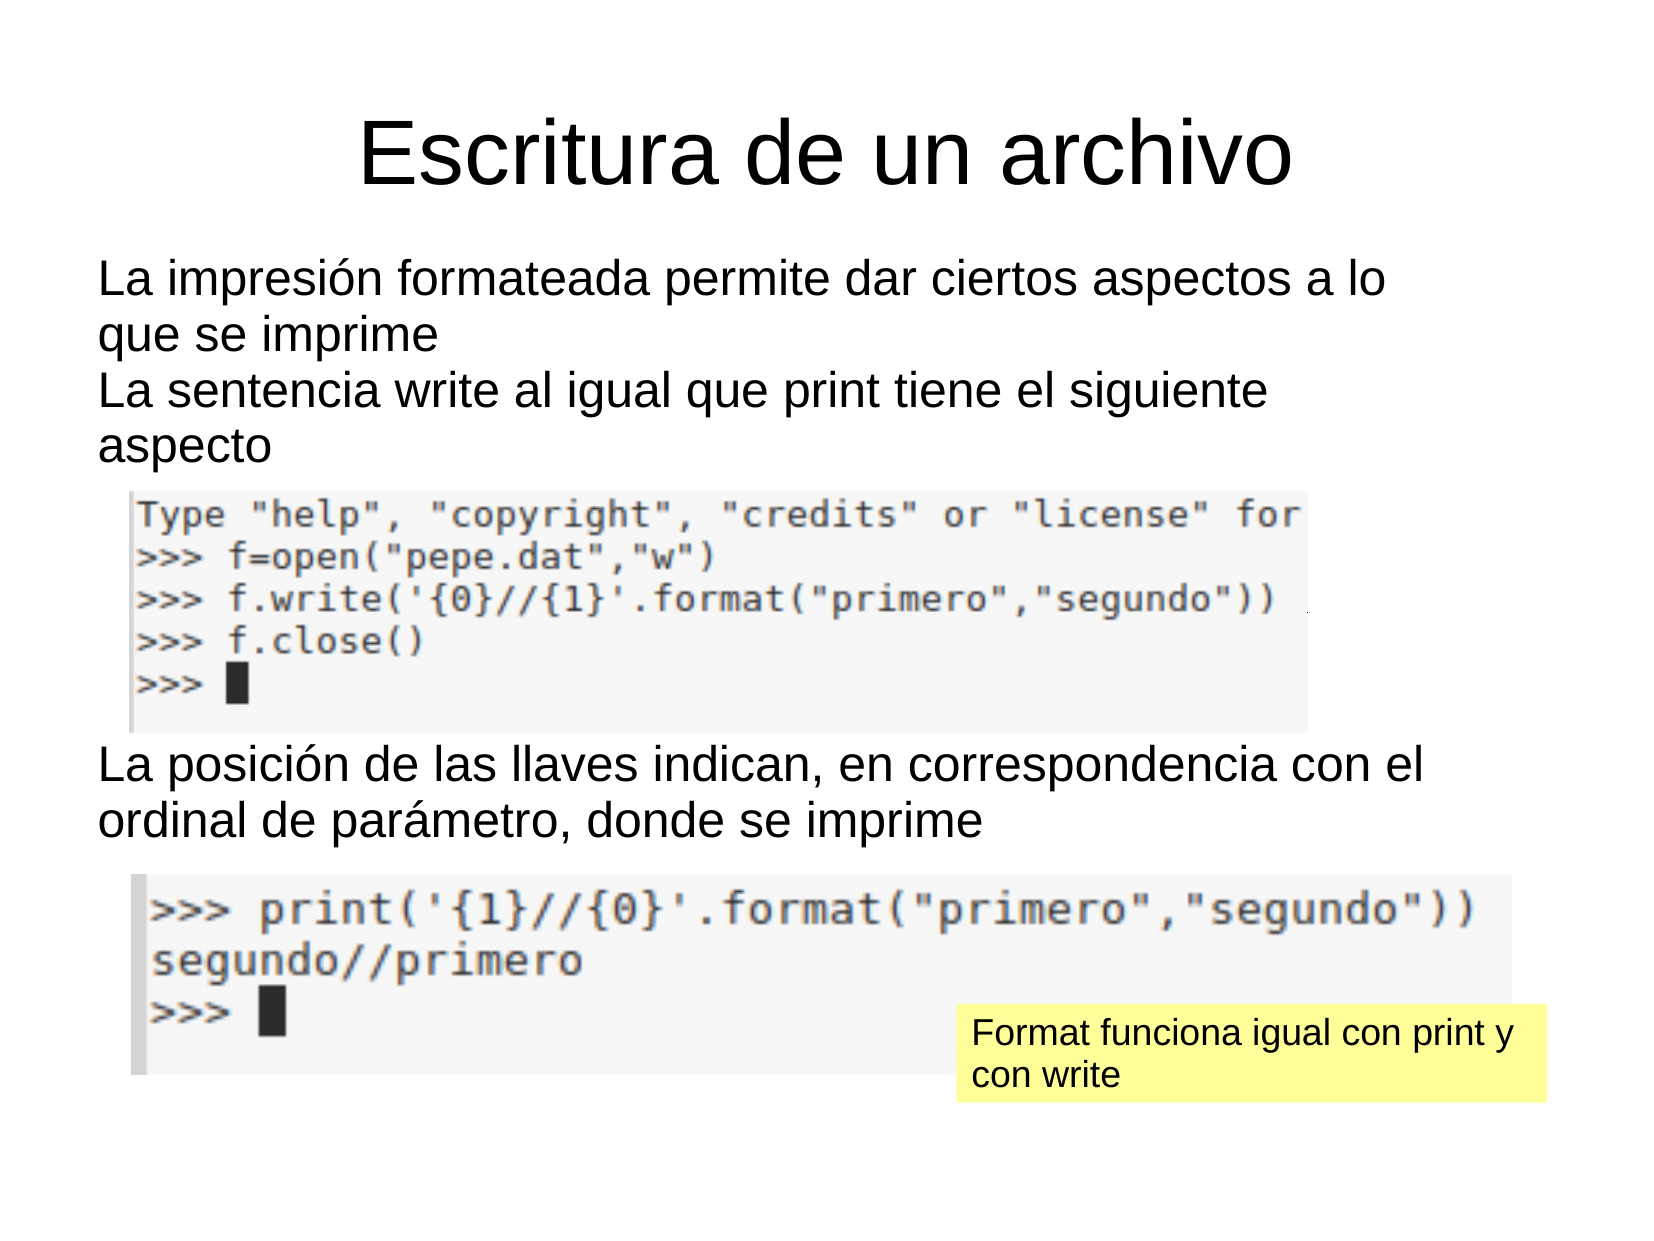

# Escritura de un archivo
La impresión formateada permite dar ciertos aspectos a lo que se imprime
La sentencia write al igual que print tiene el siguiente aspecto
La posición de las llaves indican, en correspondencia con el ordinal de parámetro, donde se imprime
Format funciona igual con print y con write